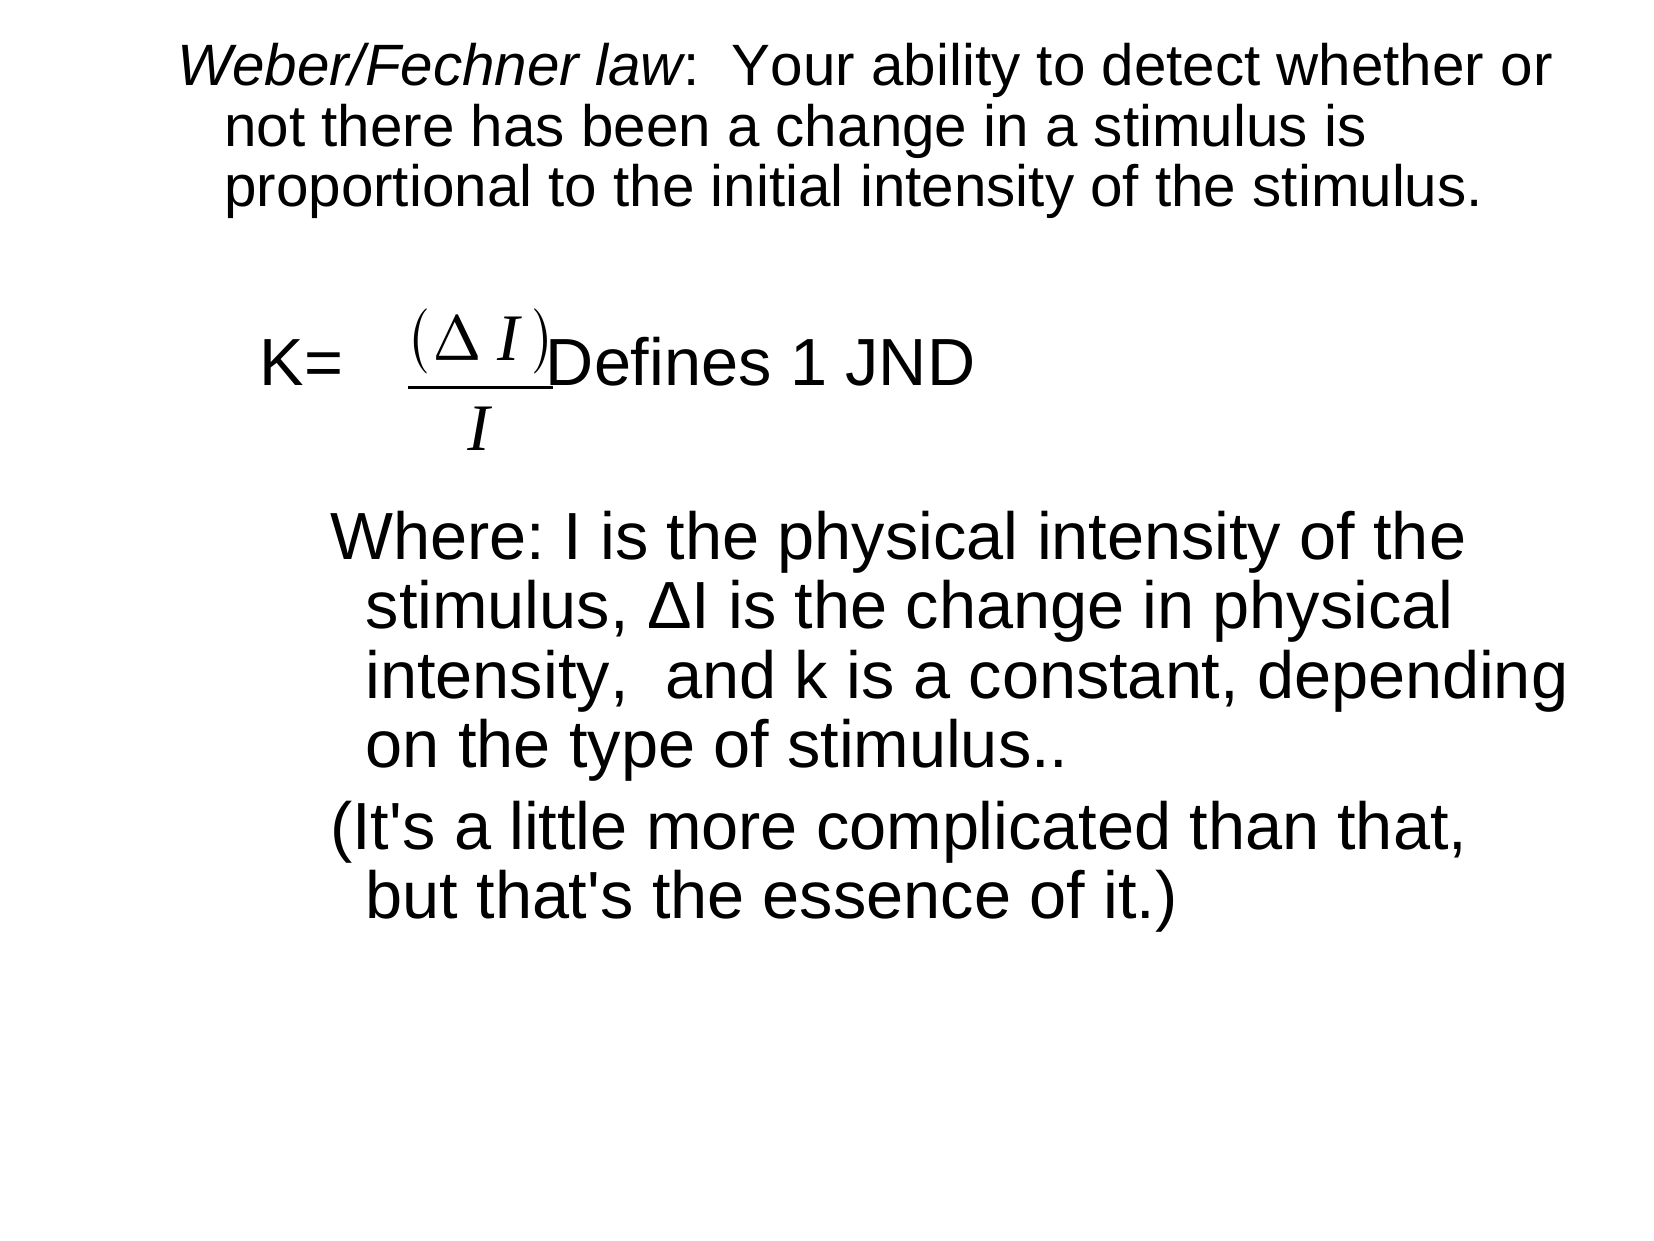

# Weber/Fechner law: Your ability to detect whether or not there has been a change in a stimulus is proportional to the initial intensity of the stimulus.
K= Defines 1 JND
Where: I is the physical intensity of the stimulus, ΔI is the change in physical intensity, and k is a constant, depending on the type of stimulus..
(It's a little more complicated than that, but that's the essence of it.)